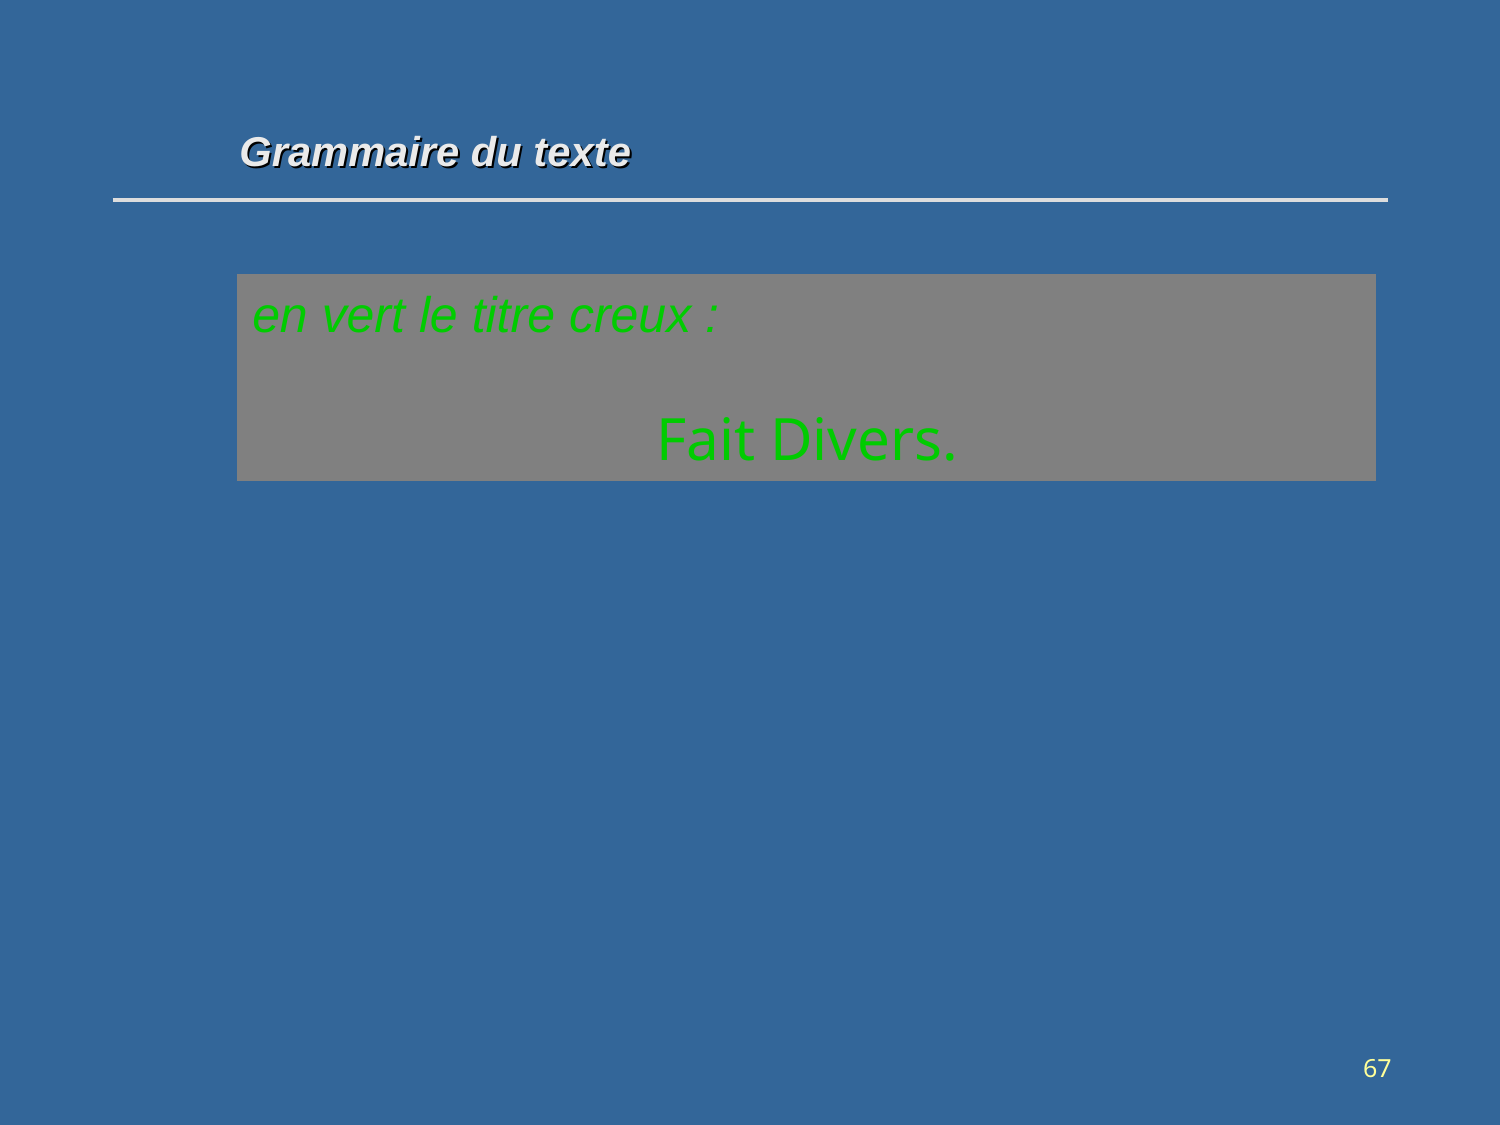

Grammaire du texte
en vert le titre creux :
	Fait Divers.
67